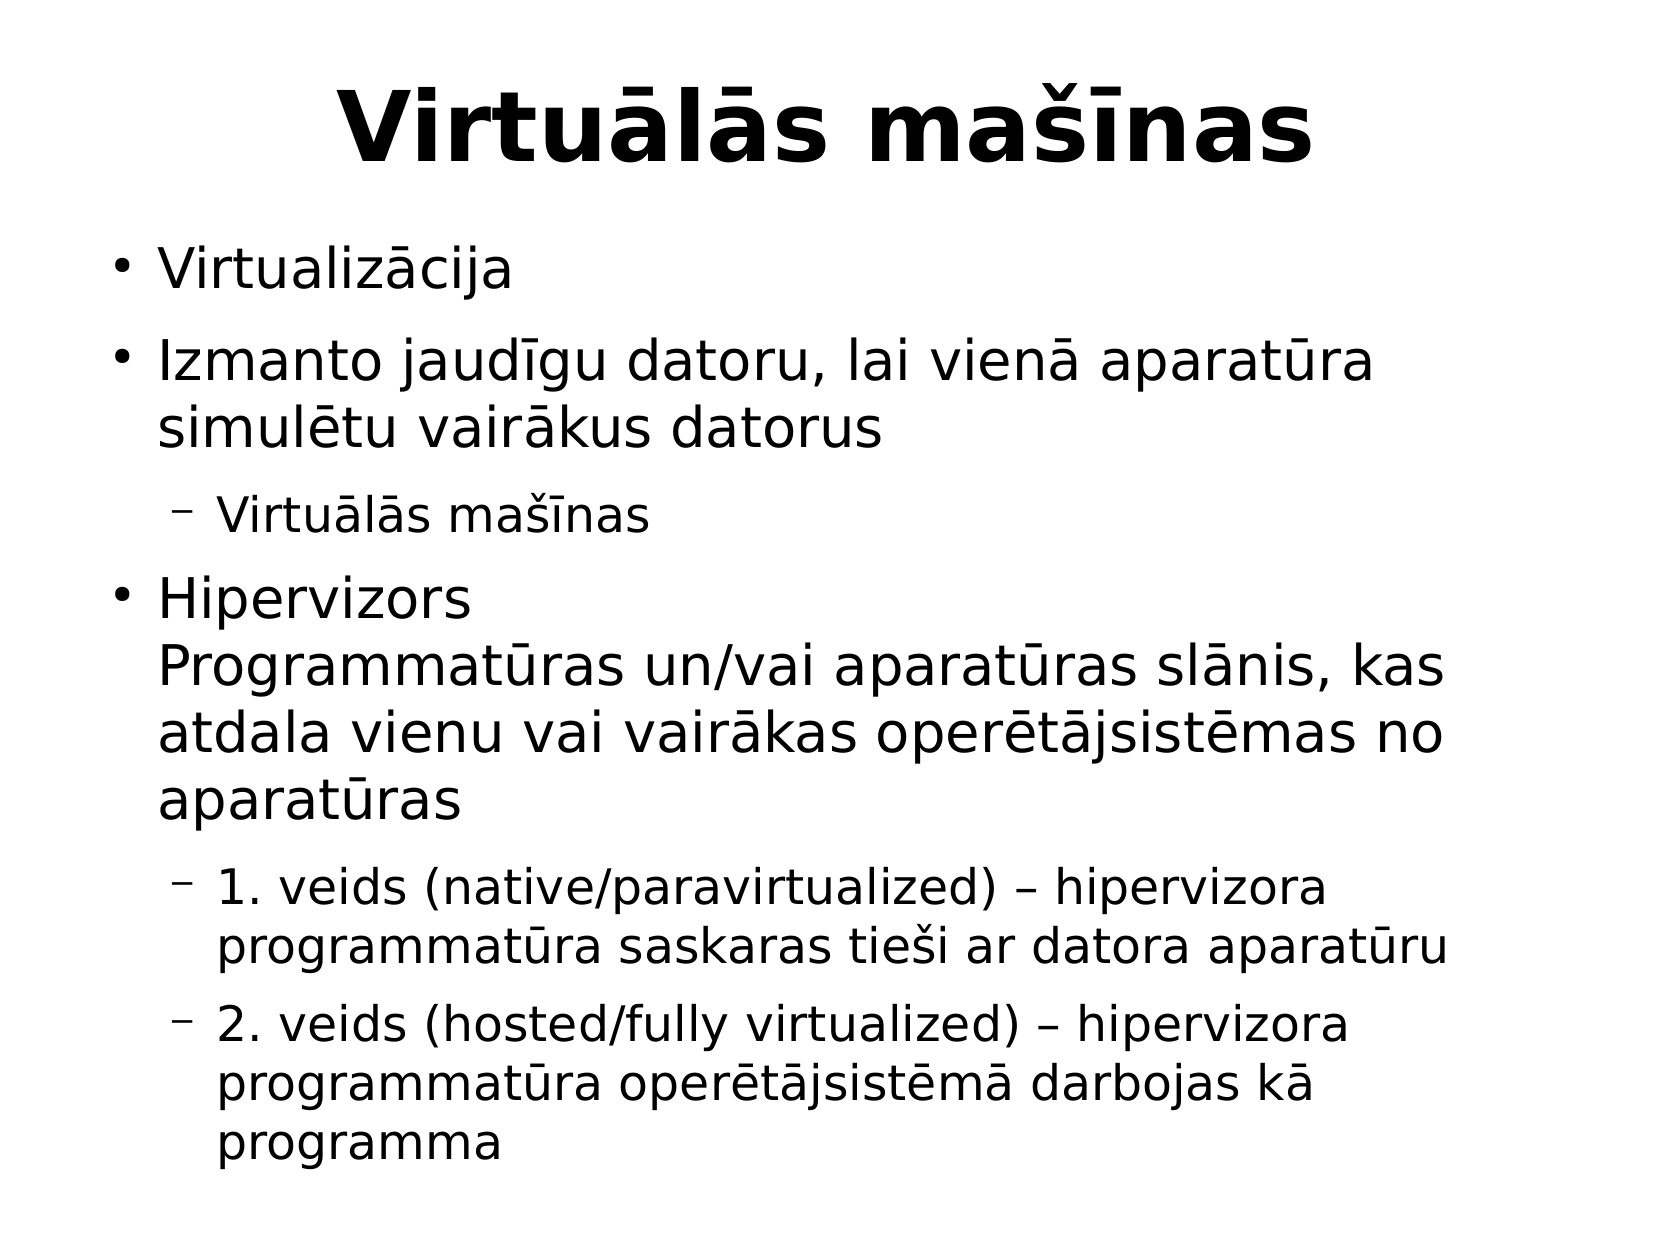

# Virtuālās mašīnas
Virtualizācija
Izmanto jaudīgu datoru, lai vienā aparatūra simulētu vairākus datorus
Virtuālās mašīnas
Hipervizors
Programmatūras un/vai aparatūras slānis, kas atdala vienu vai vairākas operētājsistēmas no aparatūras
1. veids (native/paravirtualized) – hipervizora programmatūra saskaras tieši ar datora aparatūru
2. veids (hosted/fully virtualized) – hipervizora programmatūra operētājsistēmā darbojas kā programma